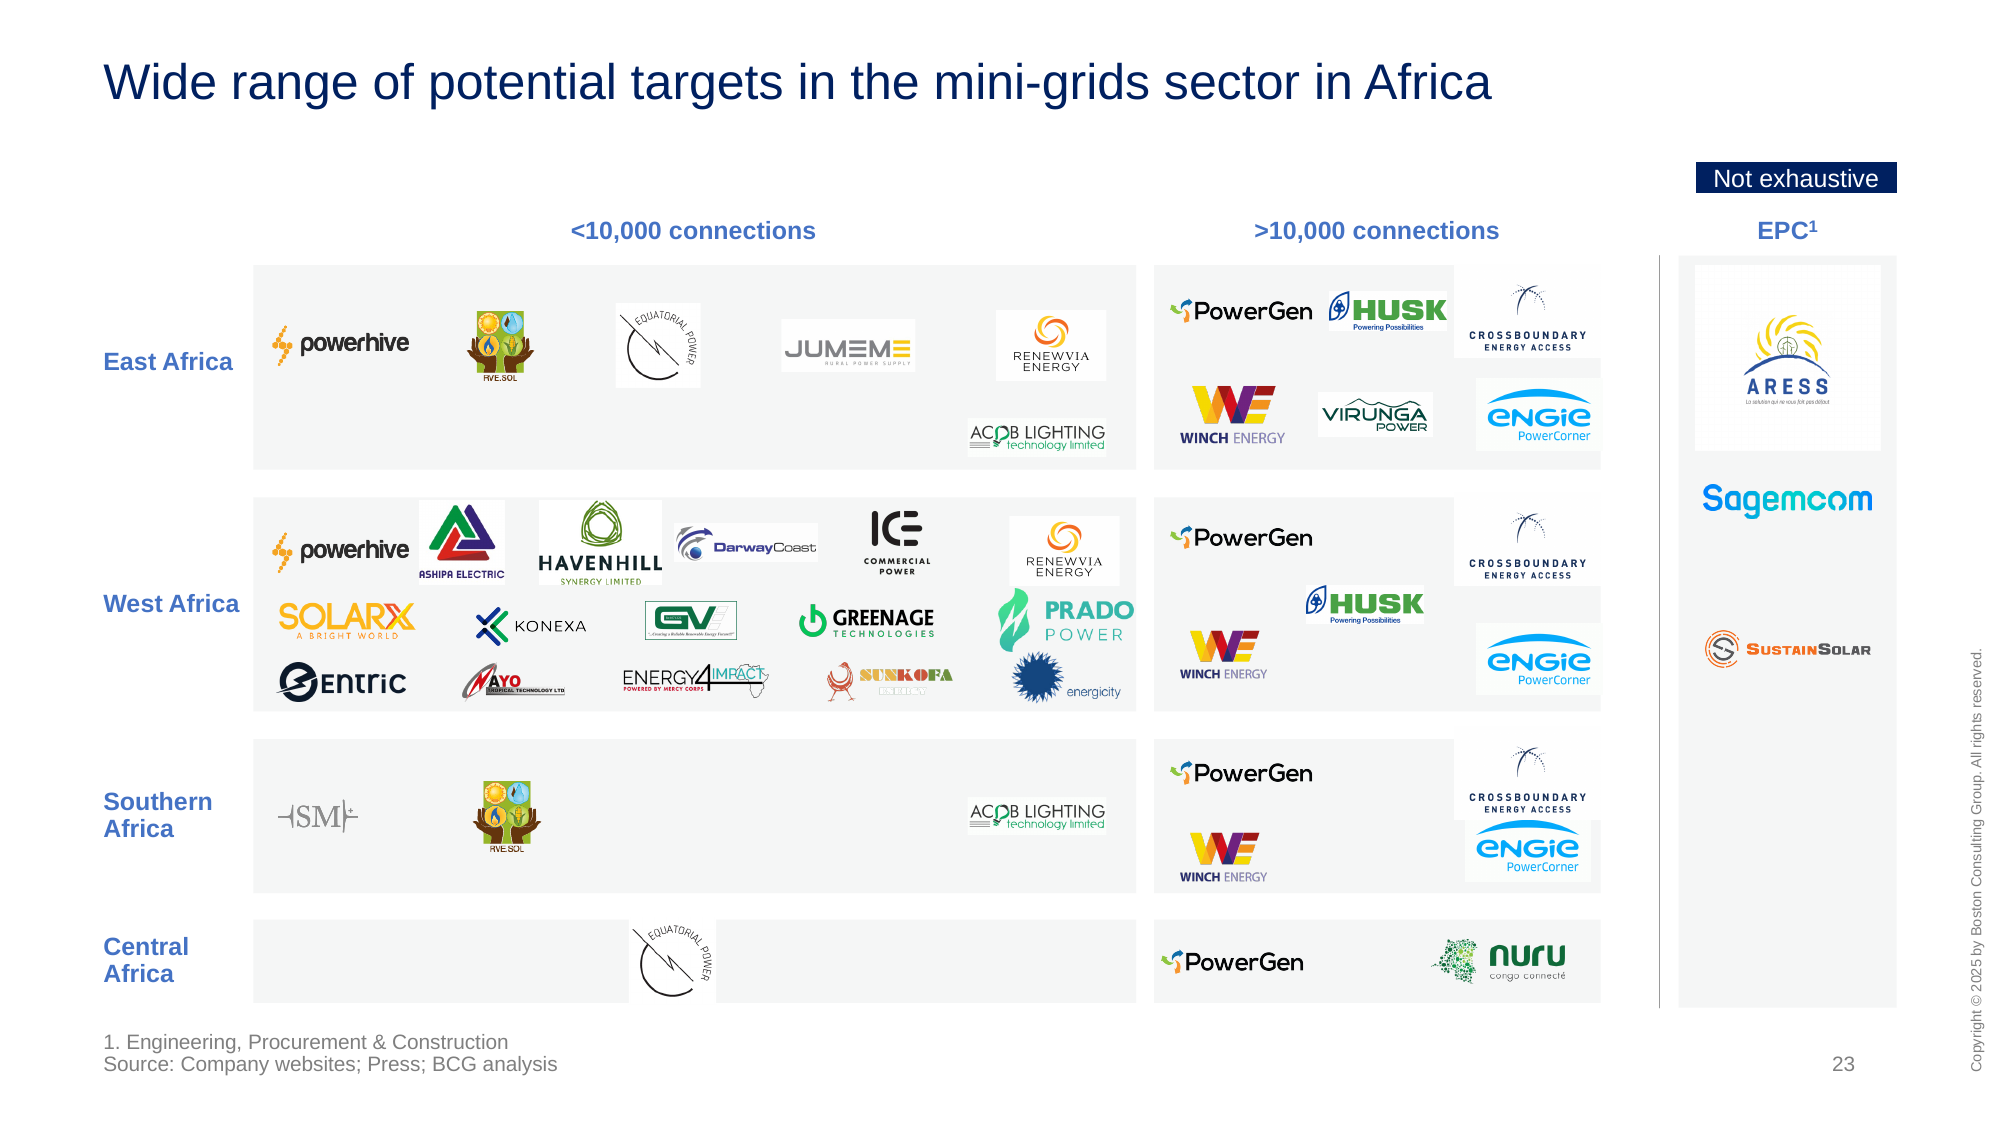

# Wide range of potential targets in the mini-grids sector in Africa
Not exhaustive
<10,000 connections
>10,000 connections
EPC1
East Africa
West Africa
Southern Africa
Central Africa
1. Engineering, Procurement & Construction
Source: Company websites; Press; BCG analysis